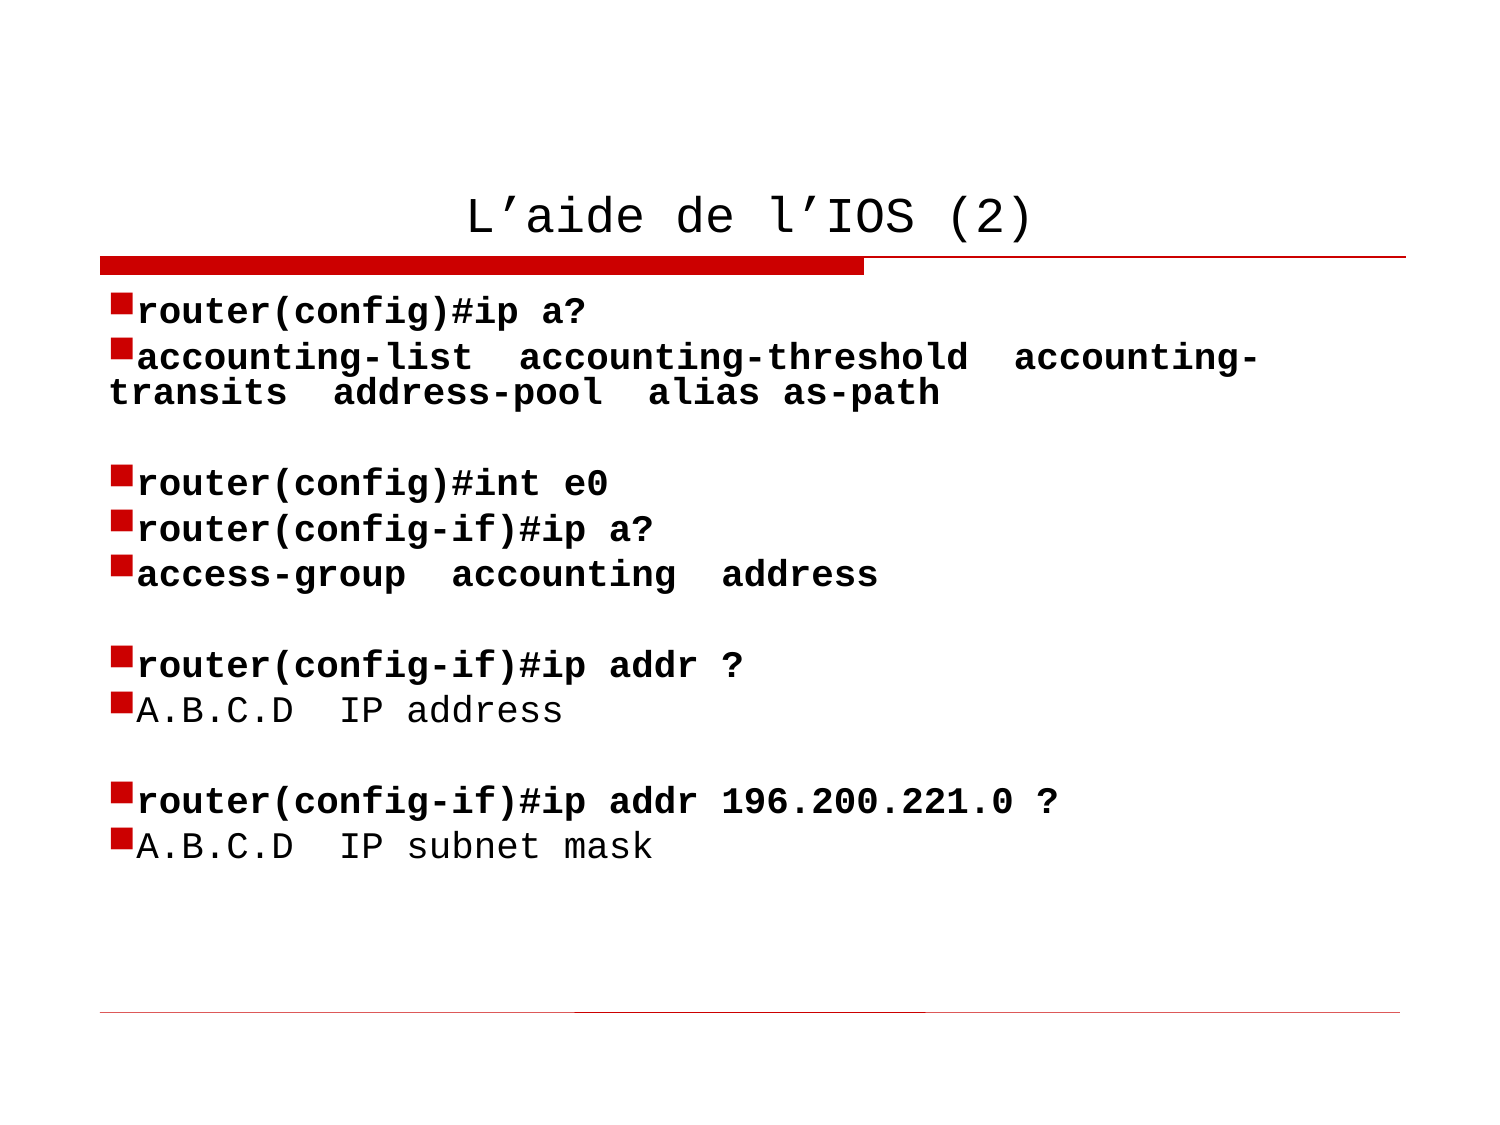

# L’aide de l’IOS (2)
router(config)#ip a?
accounting-list accounting-threshold accounting-transits address-pool alias as-path
router(config)#int e0
router(config-if)#ip a?
access-group accounting address
router(config-if)#ip addr ?
A.B.C.D IP address
router(config-if)#ip addr 196.200.221.0 ?
A.B.C.D IP subnet mask